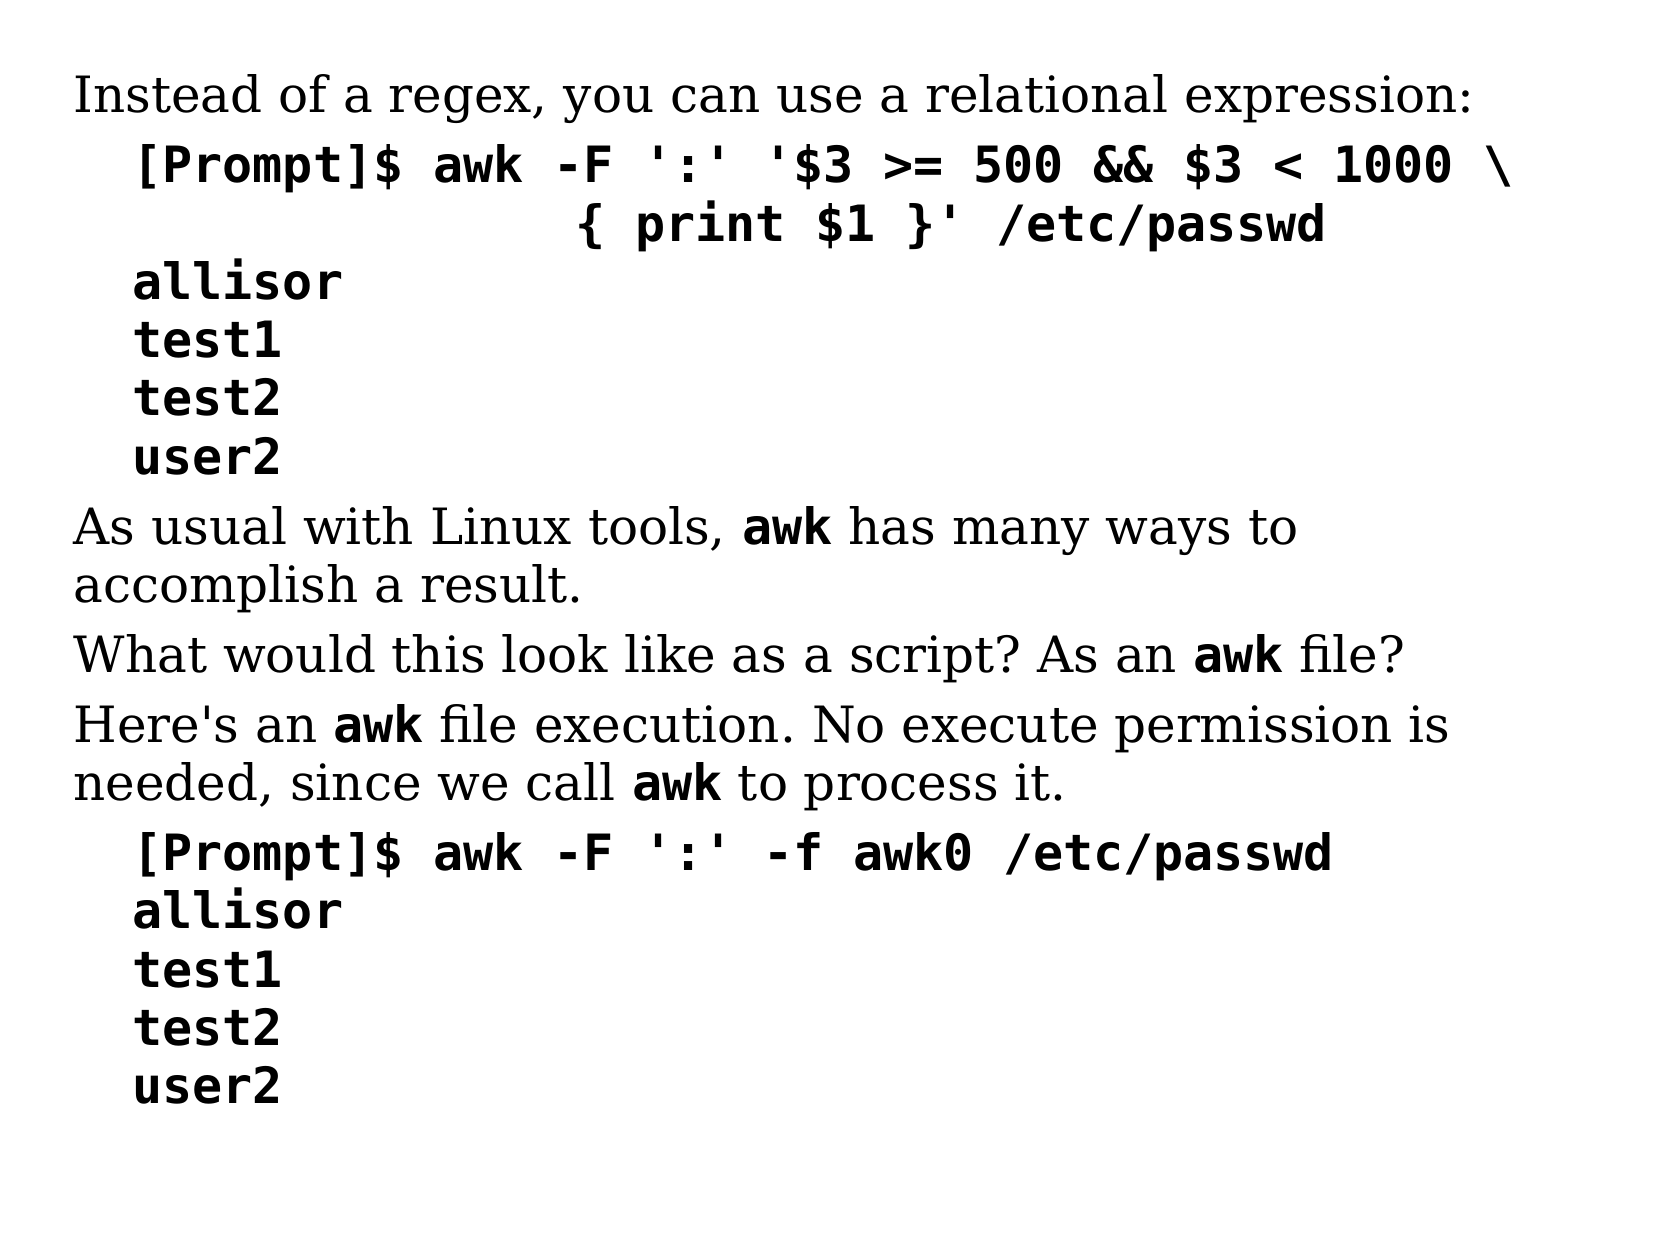

Instead of a regex, you can use a relational expression:
[Prompt]$ awk -F ':' '$3 >= 500 && $3 < 1000 \
						{ print $1 }' /etc/passwd
allisor
test1
test2
user2
As usual with Linux tools, awk has many ways to accomplish a result.
What would this look like as a script? As an awk file?
Here's an awk file execution. No execute permission is needed, since we call awk to process it.
[Prompt]$ awk -F ':' -f awk0 /etc/passwd
allisor
test1
test2
user2